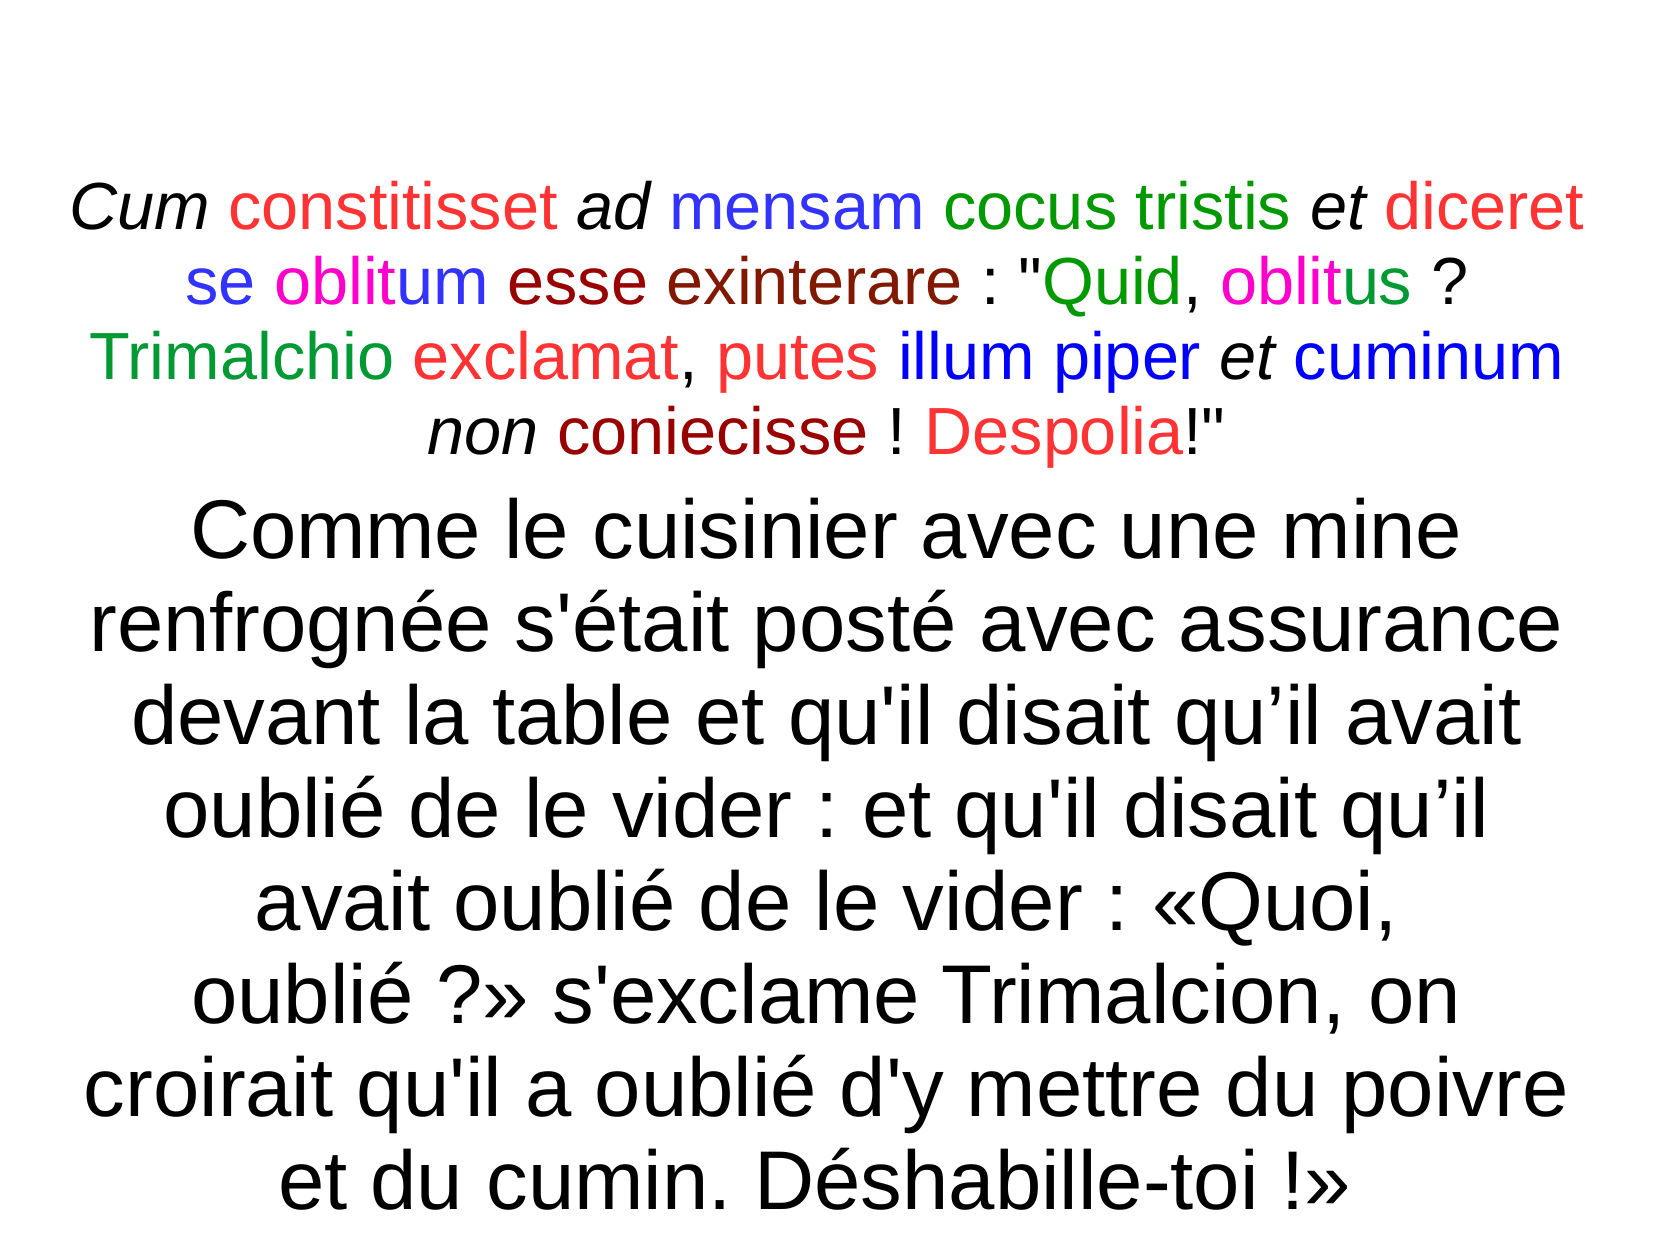

# Cum constitisset ad mensam cocus tristis et diceret se oblitum esse exinterare : "Quid, oblitus ? Trimalchio exclamat, putes illum piper et cuminum non coniecisse ! Despolia!"
Comme le cuisinier avec une mine renfrognée s'était posté avec assurance devant la table et qu'il disait qu’il avait oublié de le vider : et qu'il disait qu’il avait oublié de le vider : «Quoi, oublié ?» s'exclame Trimalcion, on croirait qu'il a oublié d'y mettre du poivre et du cumin. Déshabille-toi !»